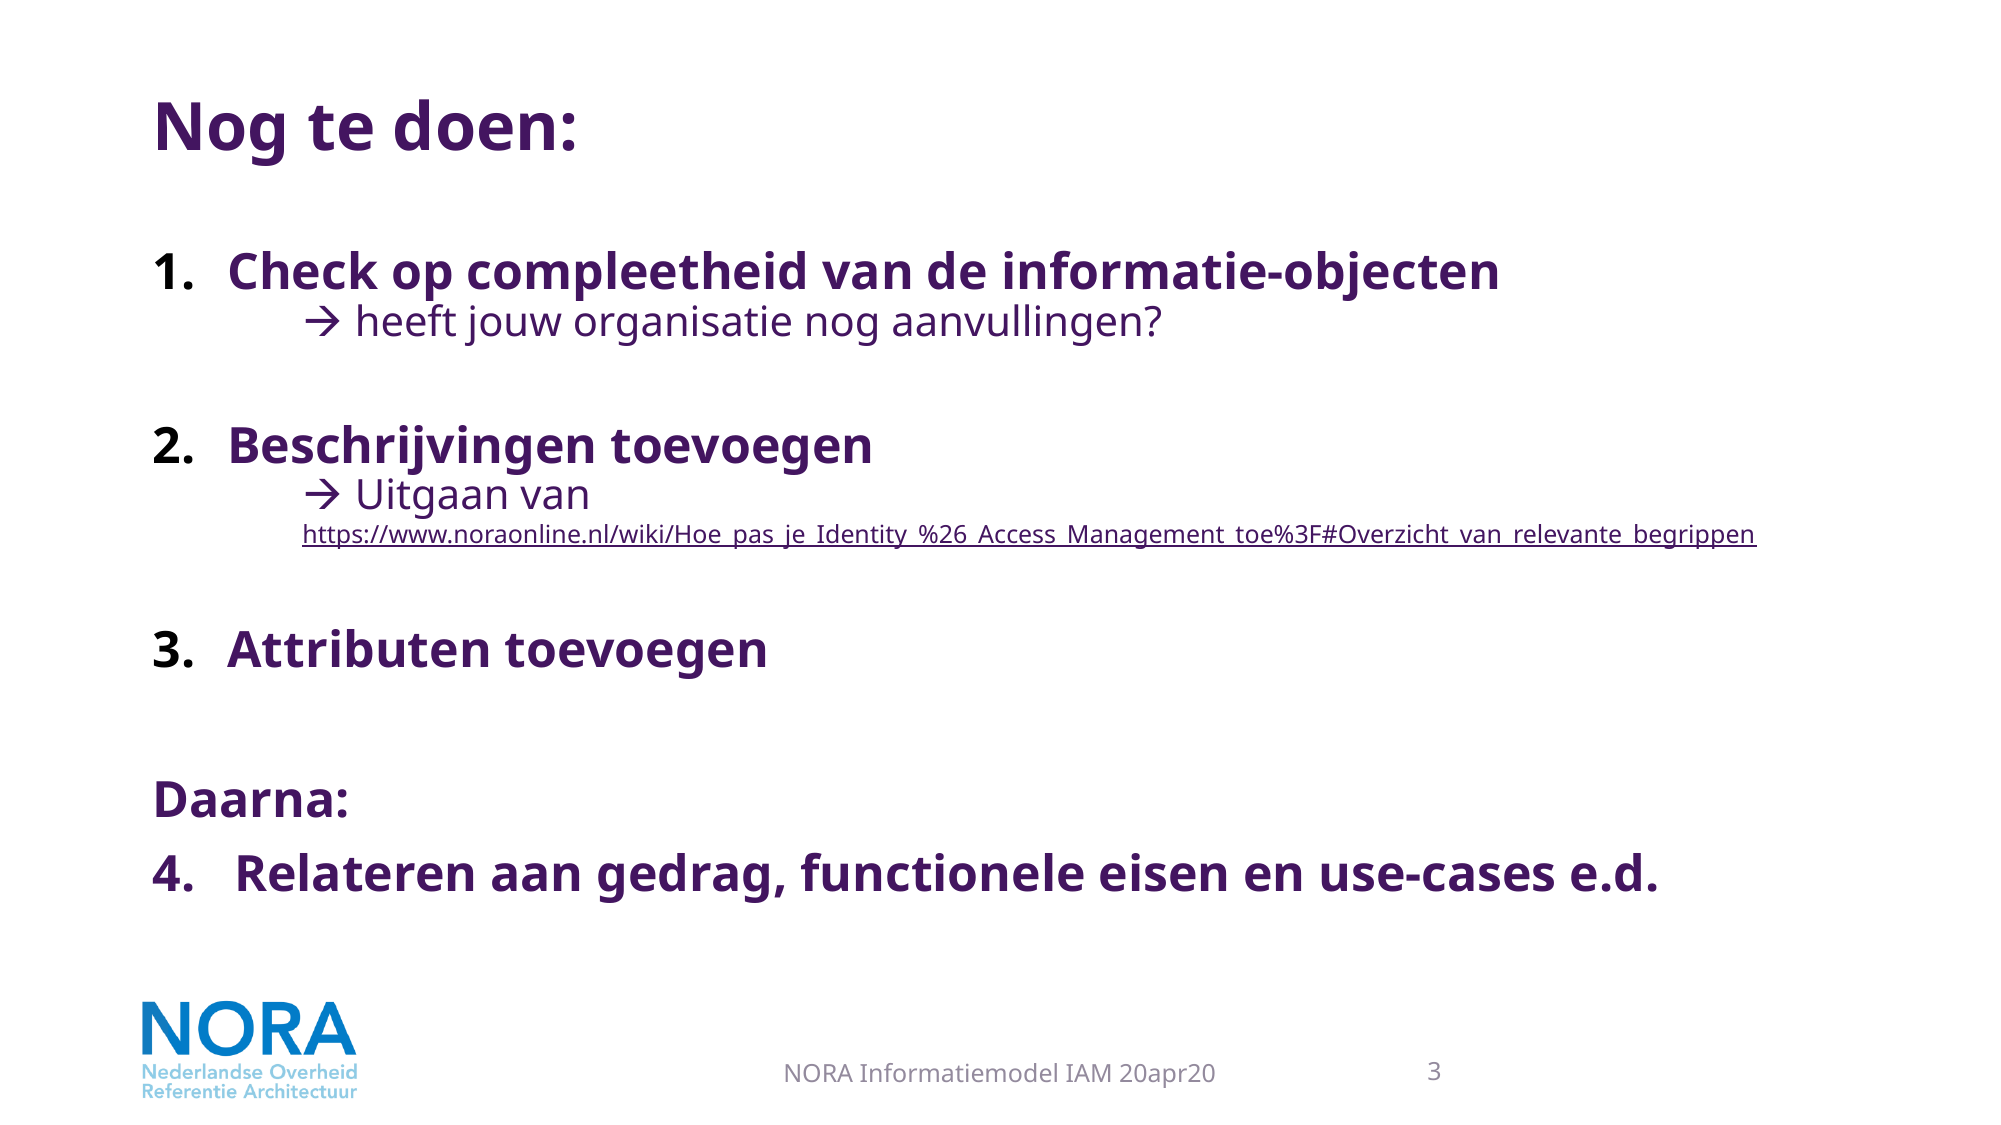

# Nog te doen:
Check op compleetheid van de informatie-objecten
 heeft jouw organisatie nog aanvullingen?
Beschrijvingen toevoegen
 Uitgaan van https://www.noraonline.nl/wiki/Hoe_pas_je_Identity_%26_Access_Management_toe%3F#Overzicht_van_relevante_begrippen
Attributen toevoegen
Daarna:
4. Relateren aan gedrag, functionele eisen en use-cases e.d.
NORA Informatiemodel IAM 20apr20